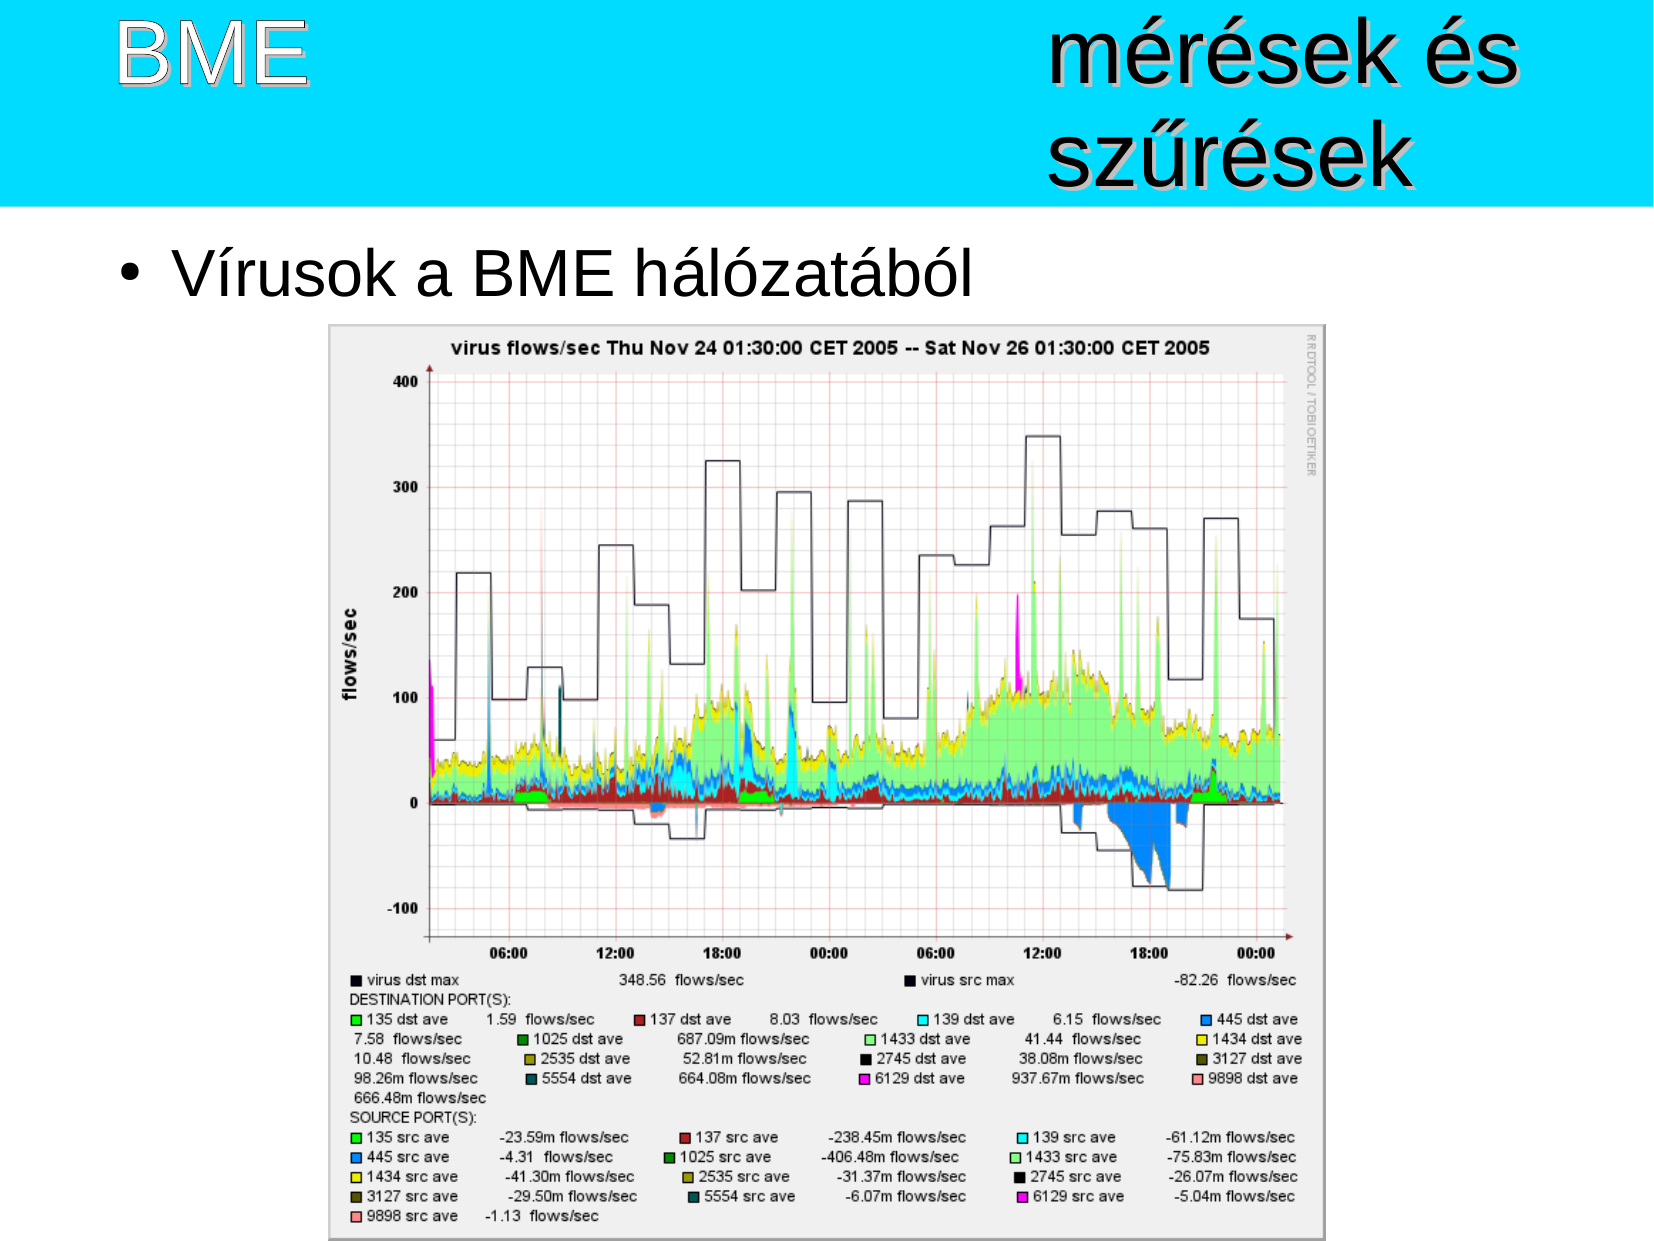

BME	mérések és 				szűrések
# Vírusok a BME hálózatából